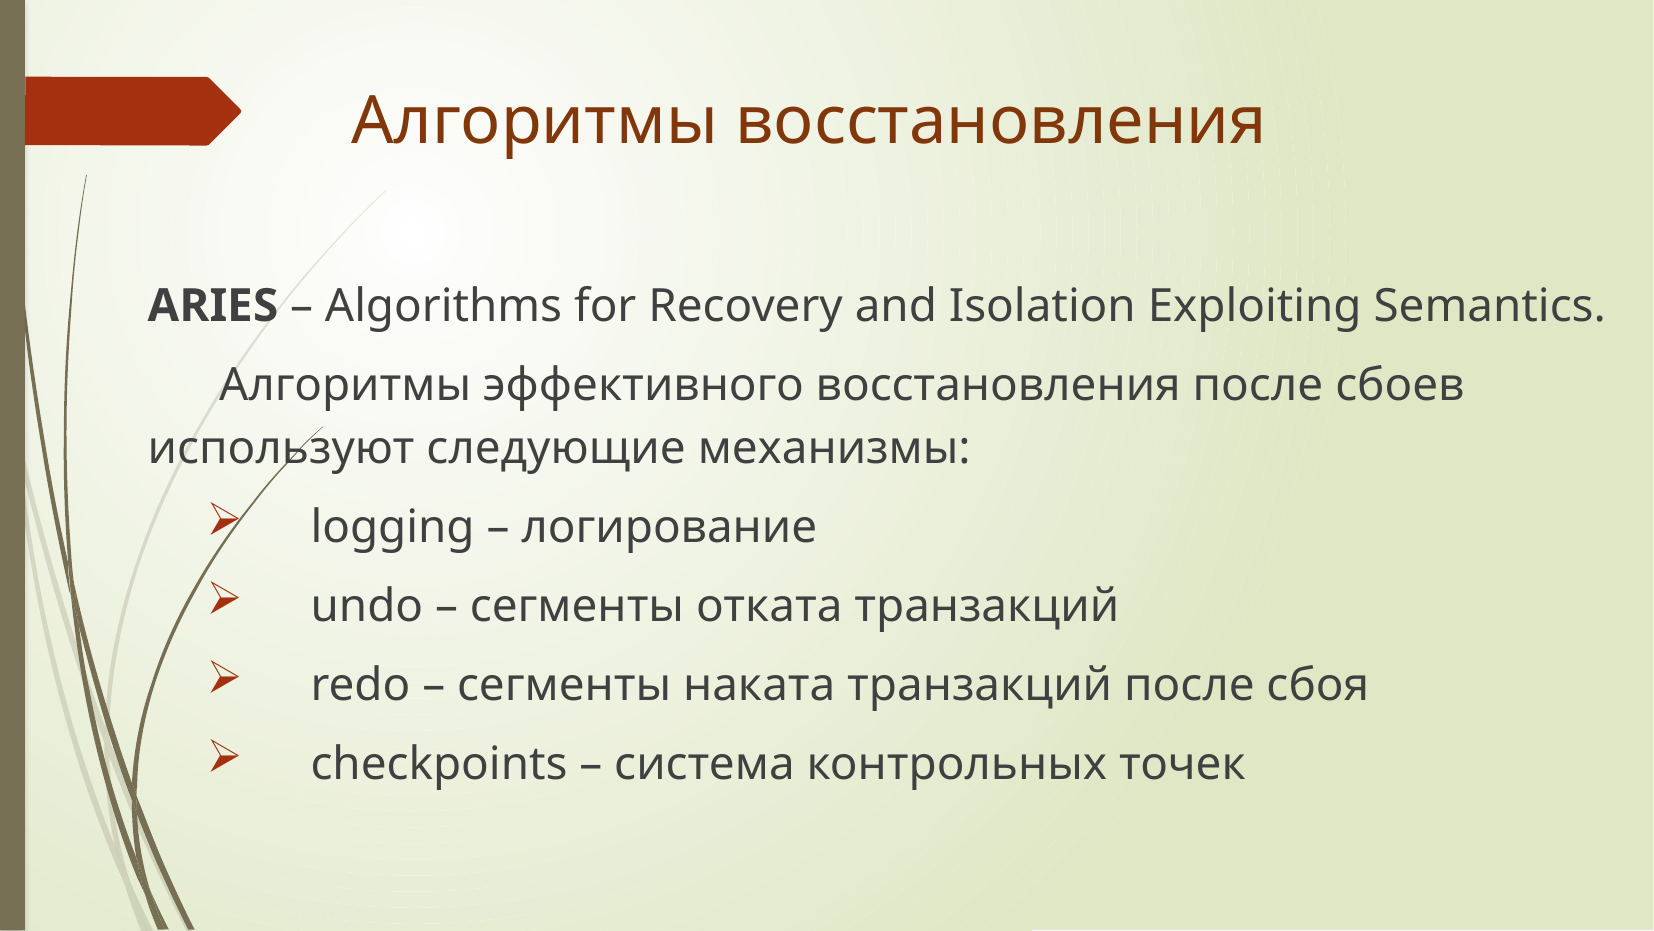

# Алгоритмы восстановления
ARIES – Algorithms for Recovery and Isolation Exploiting Semantics.
 Алгоритмы эффективного восстановления после сбоев используют следующие механизмы:
 logging – логирование
 undo – сегменты отката транзакций
 redo – сегменты наката транзакций после сбоя
 checkpoints – система контрольных точек